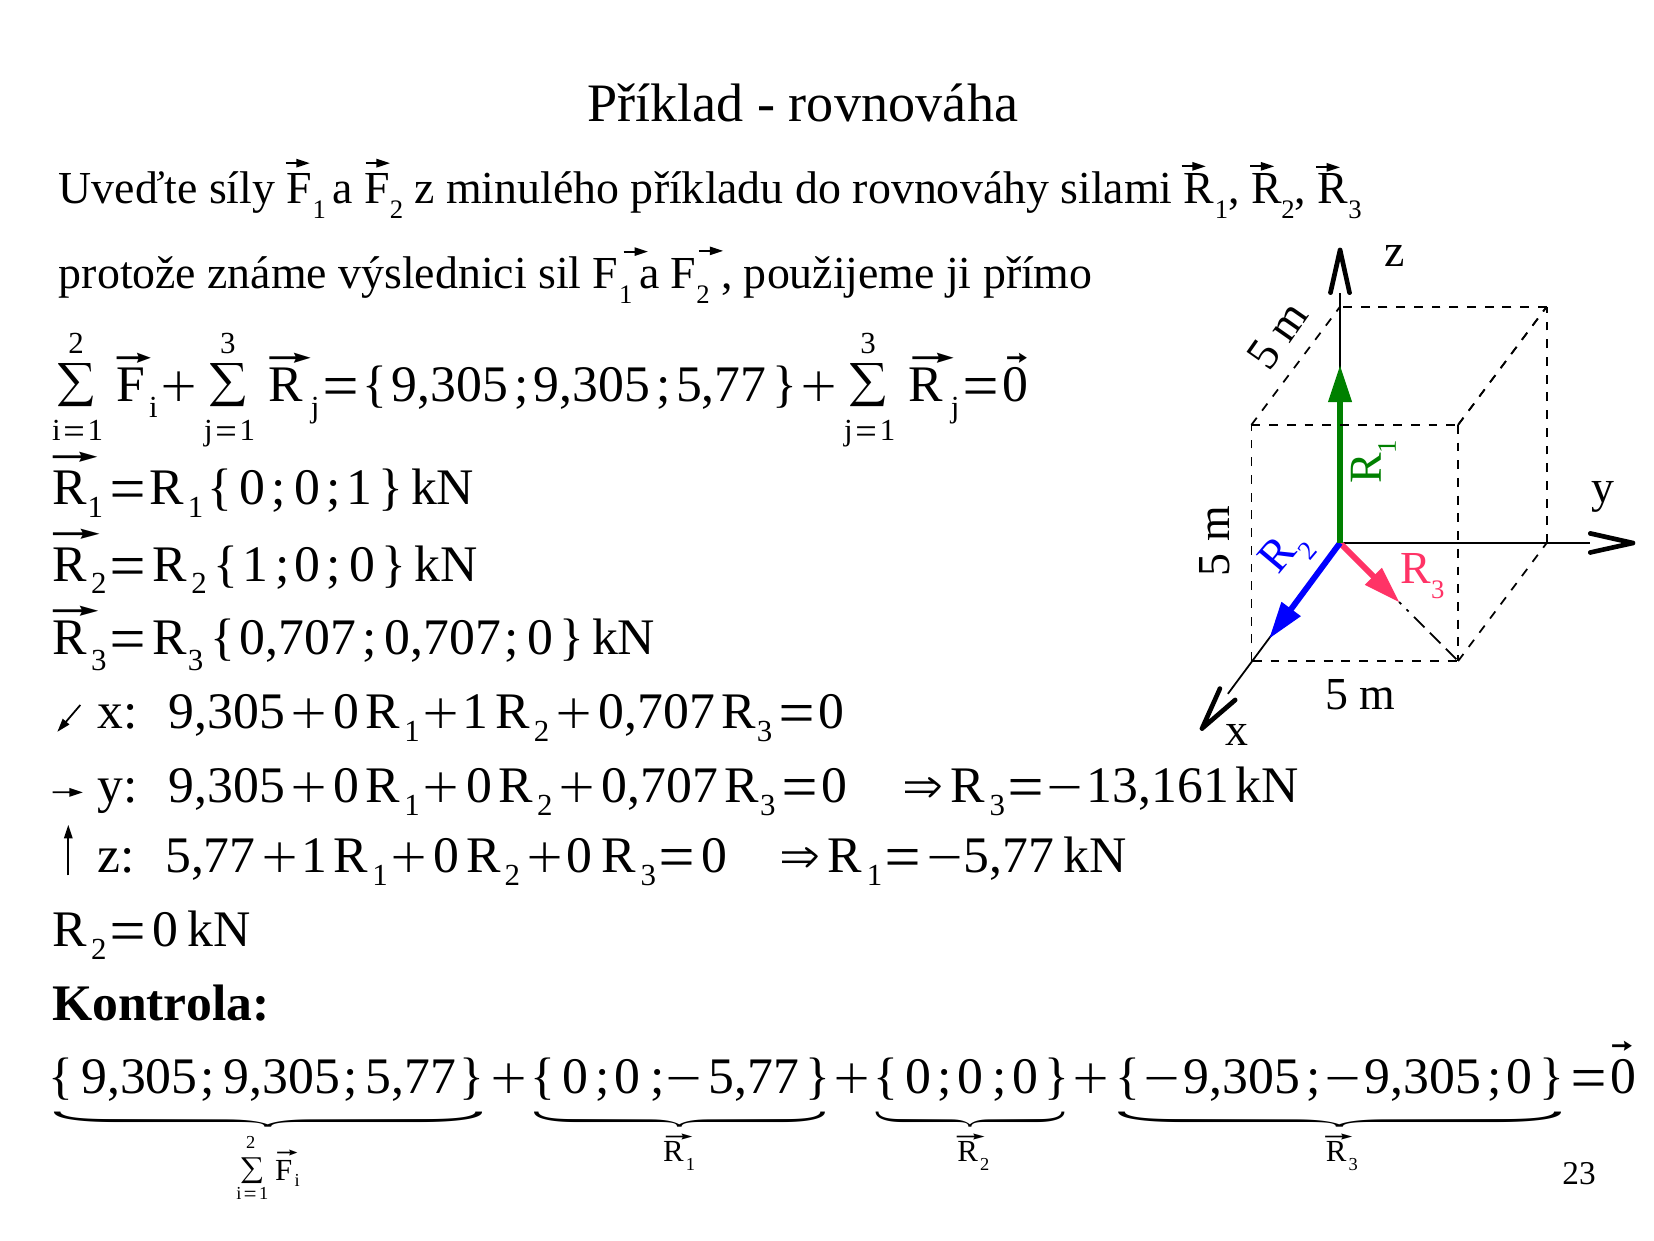

# Příklad - rovnováha
Uveďte síly F1 a F2 z minulého příkladu do rovnováhy silami R1, R2, R3
protože známe výslednici sil F1 a F2 , použijeme ji přímo
z
5 m
R1
y
5 m
R2
R3
5 m
x
23